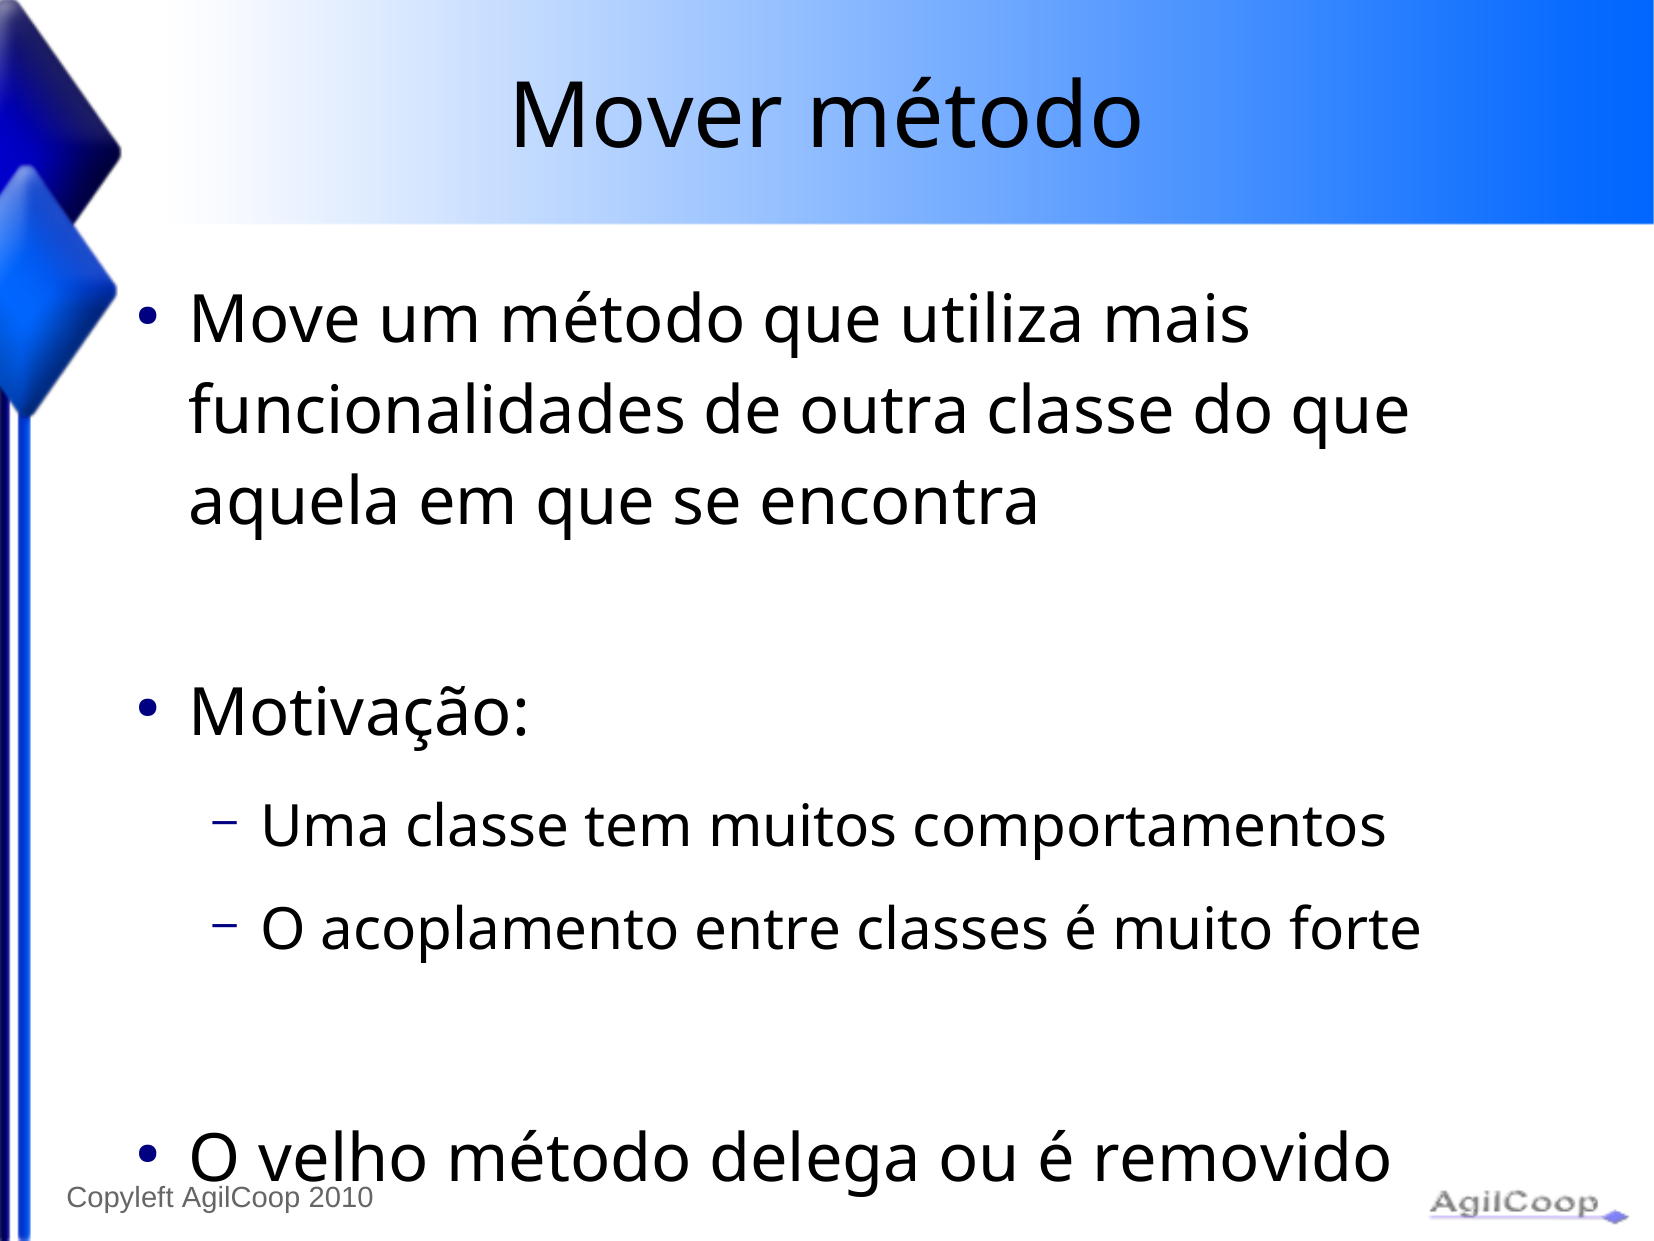

# Mover método
Move um método que utiliza mais funcionalidades de outra classe do que aquela em que se encontra
Motivação:
Uma classe tem muitos comportamentos
O acoplamento entre classes é muito forte
O velho método delega ou é removido
Copyleft AgilCoop 2010